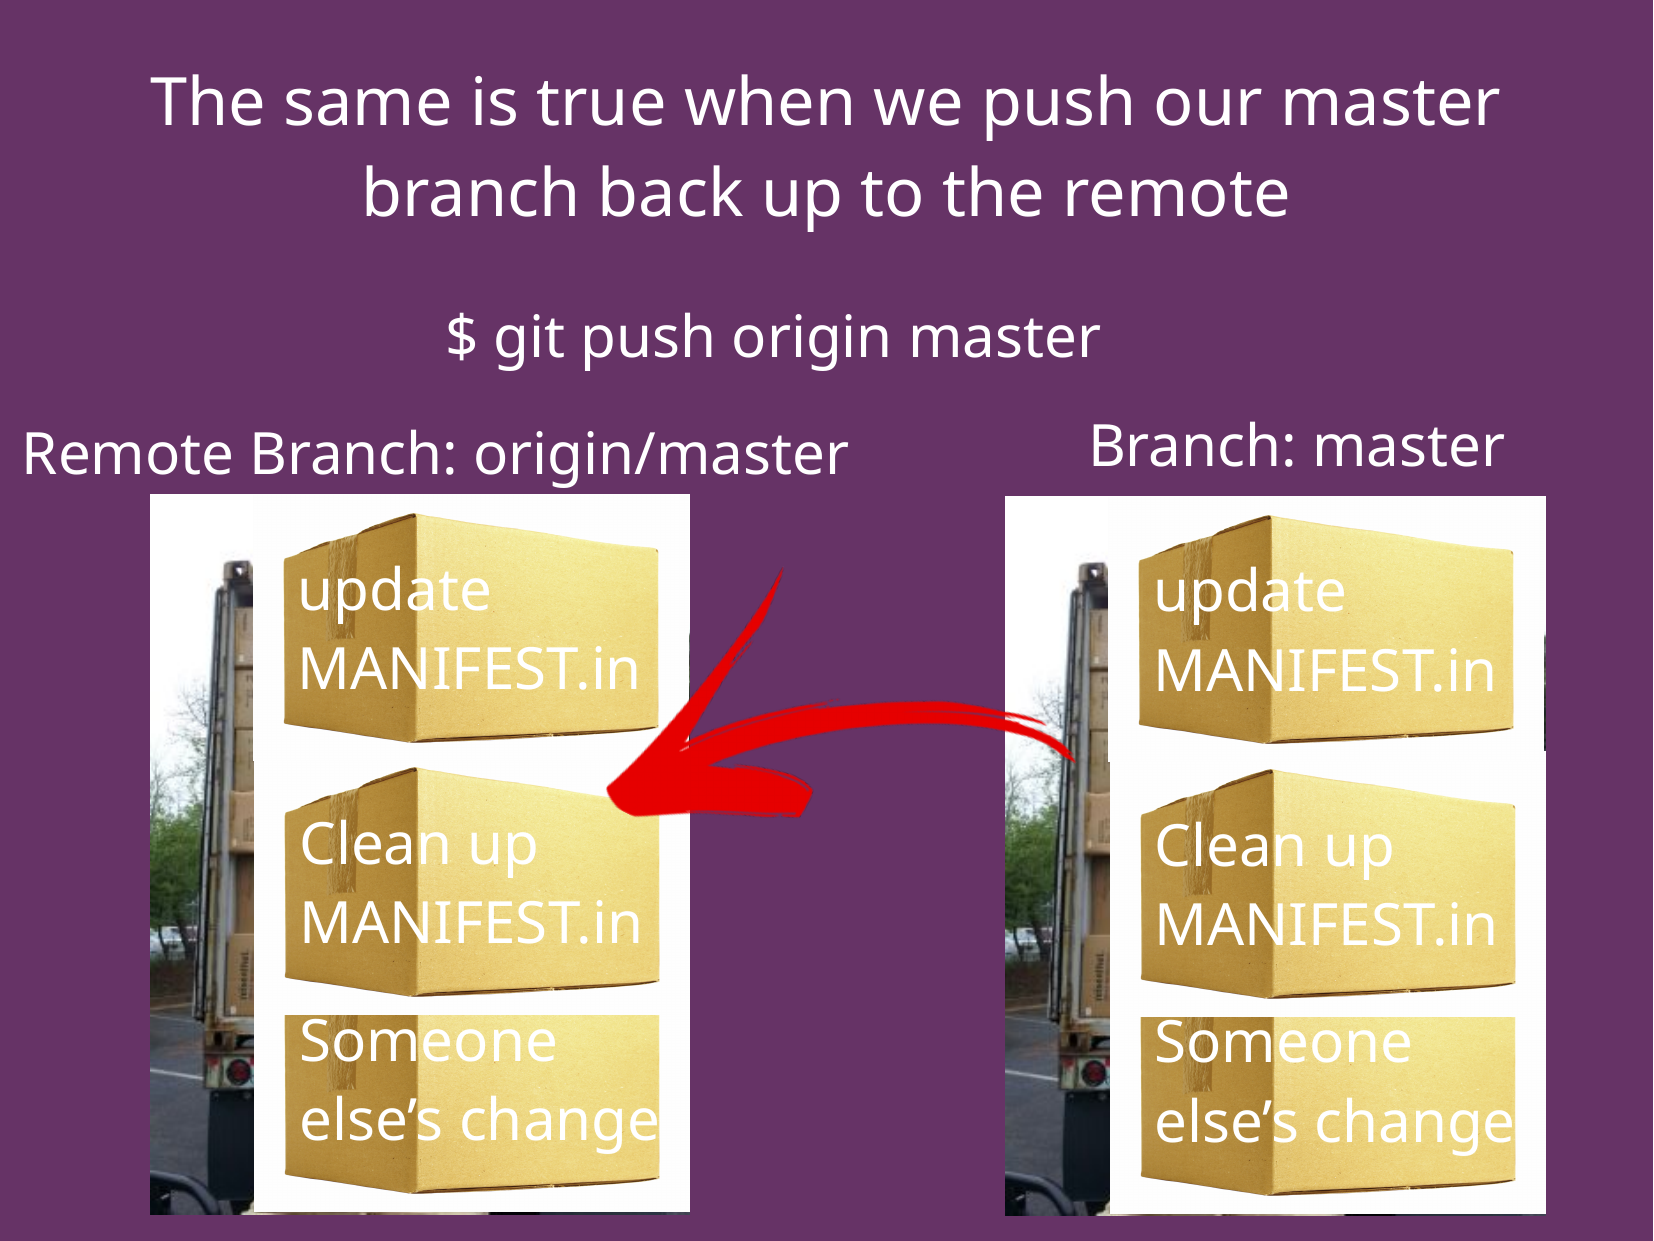

# The same is true when we push our master branch back up to the remote
$ git push origin master
Branch: master
Remote Branch: origin/master
update MANIFEST.in
update MANIFEST.in
Clean up MANIFEST.in
Clean up MANIFEST.in
Someone else’s change
Someone else’s change